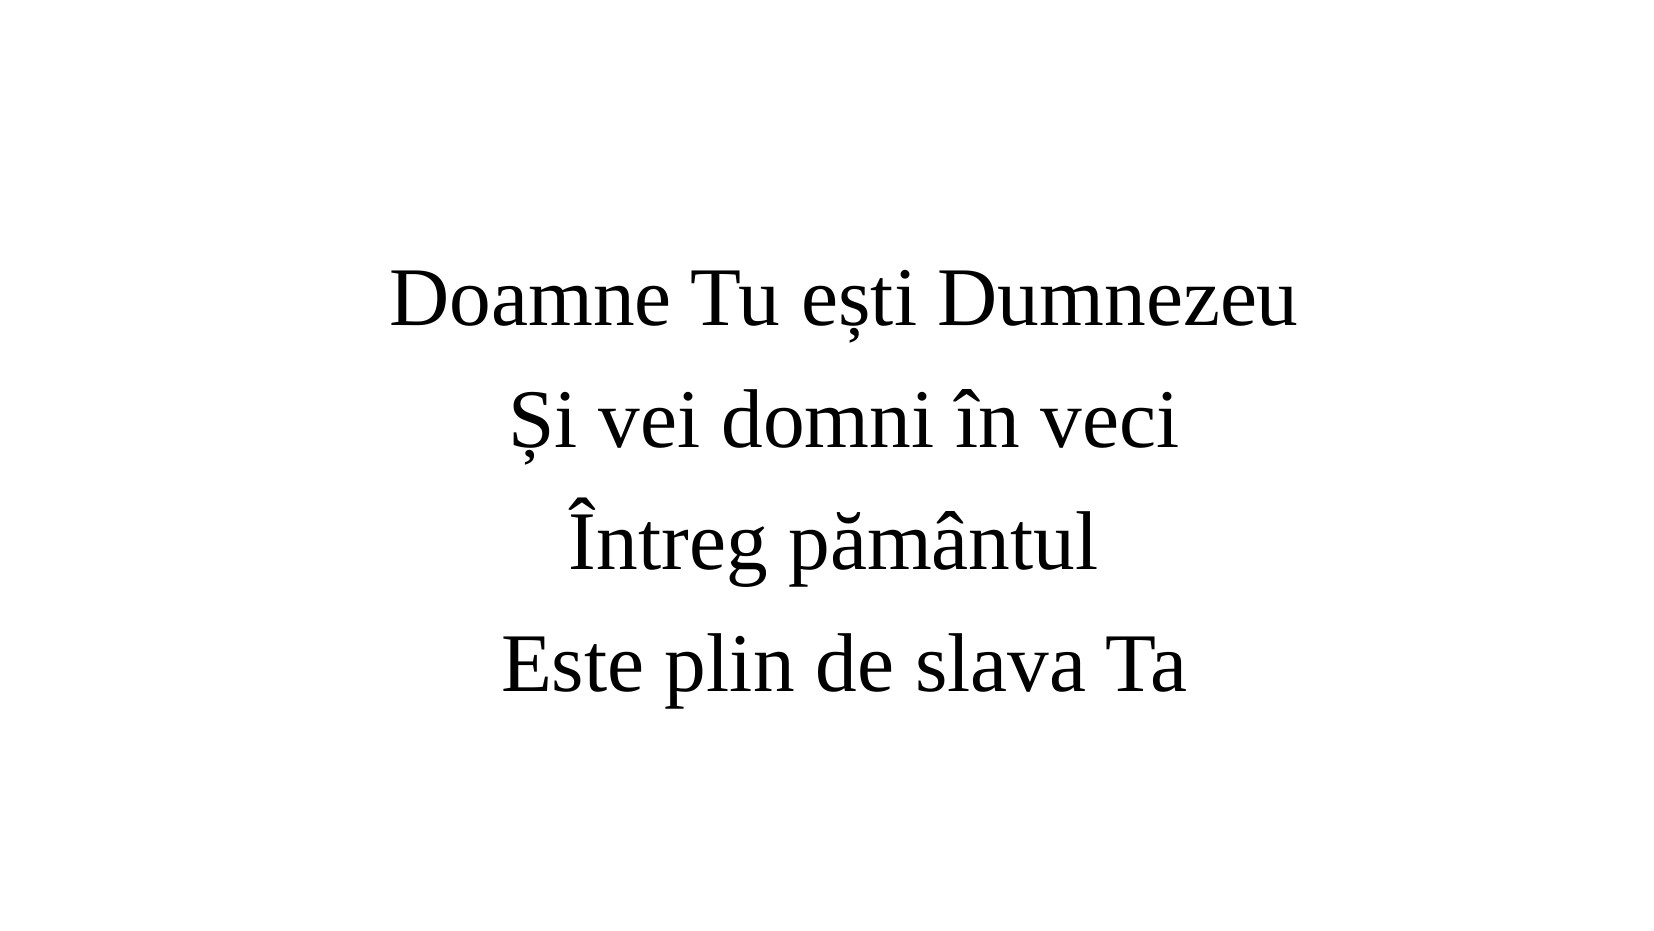

# Doamne Tu ești Dumnezeu
Și vei domni în veci
Întreg pământul
Este plin de slava Ta